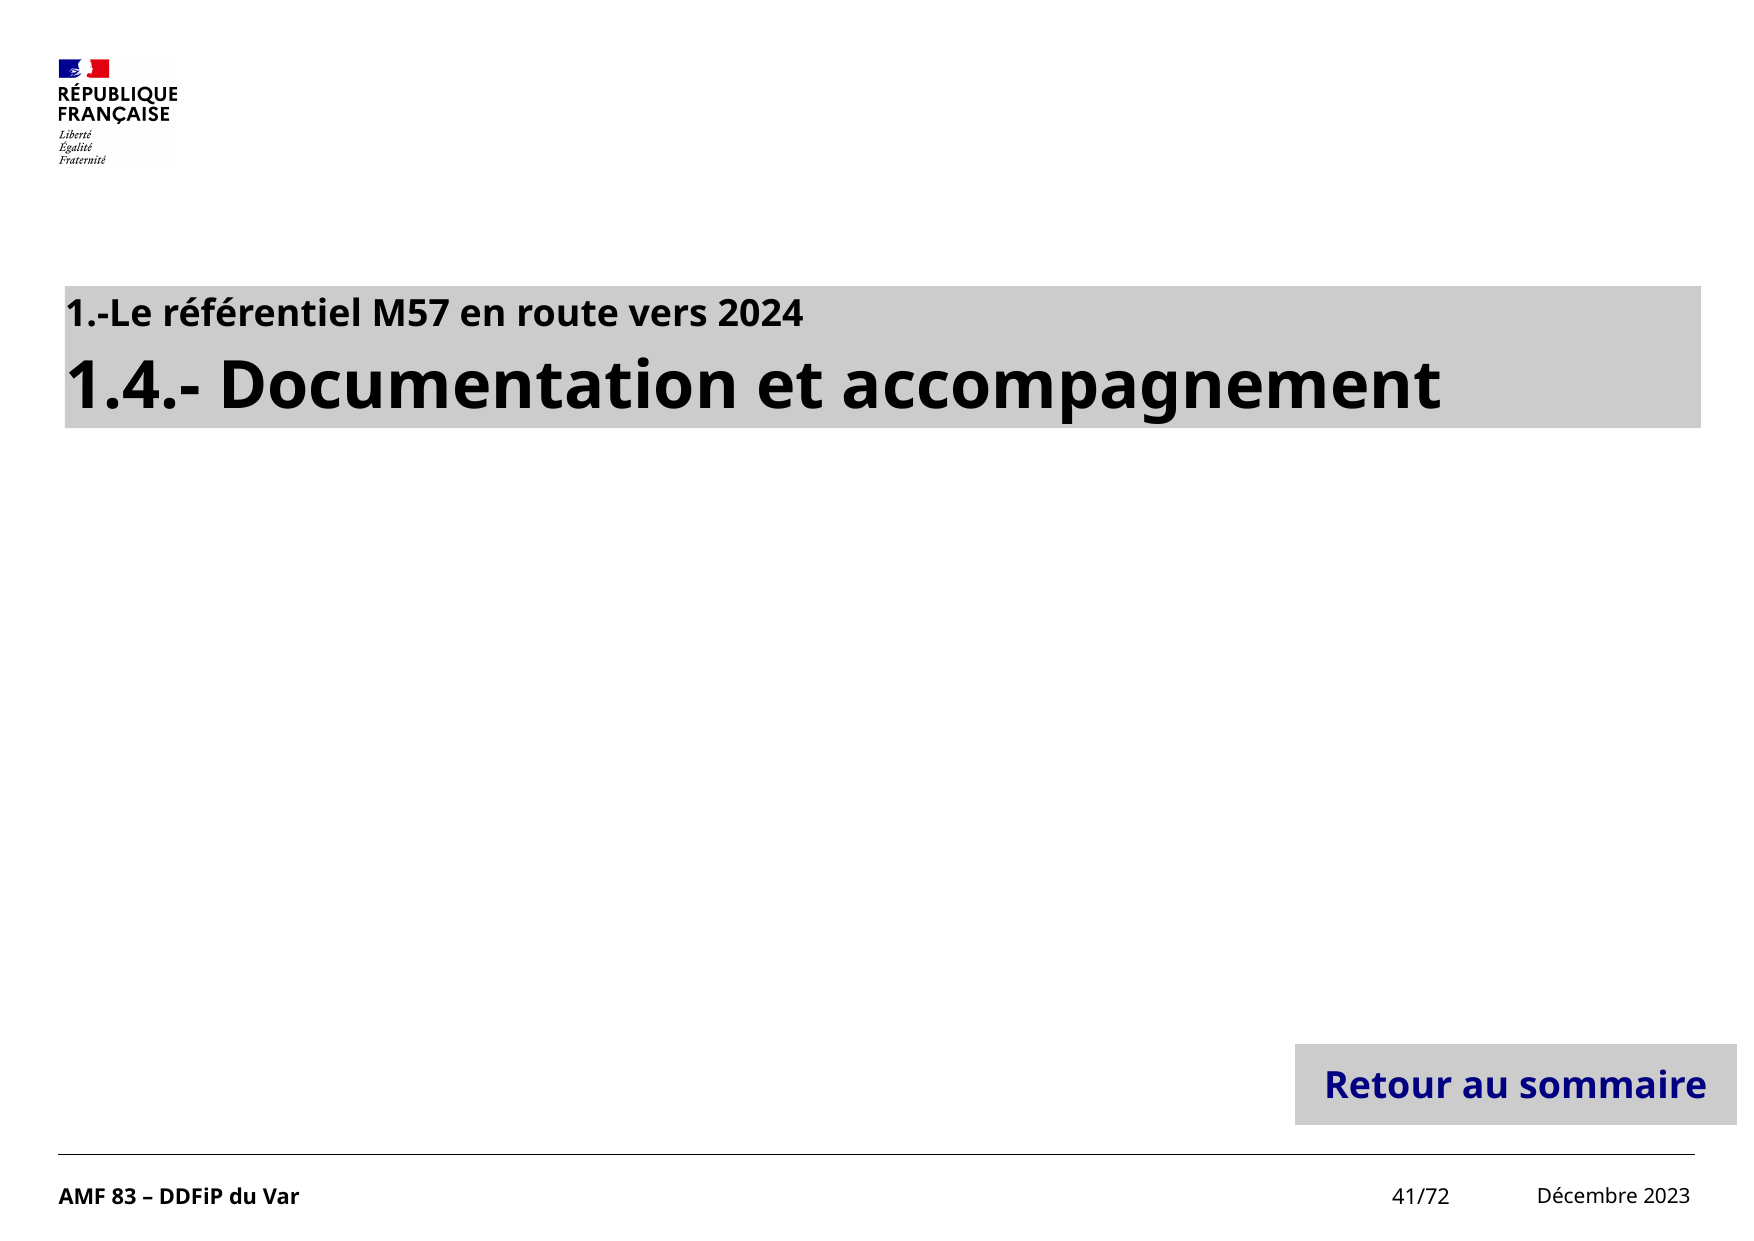

1.-Le référentiel M57 en route vers 2024
1.4.- Documentation et accompagnement
Retour au sommaire